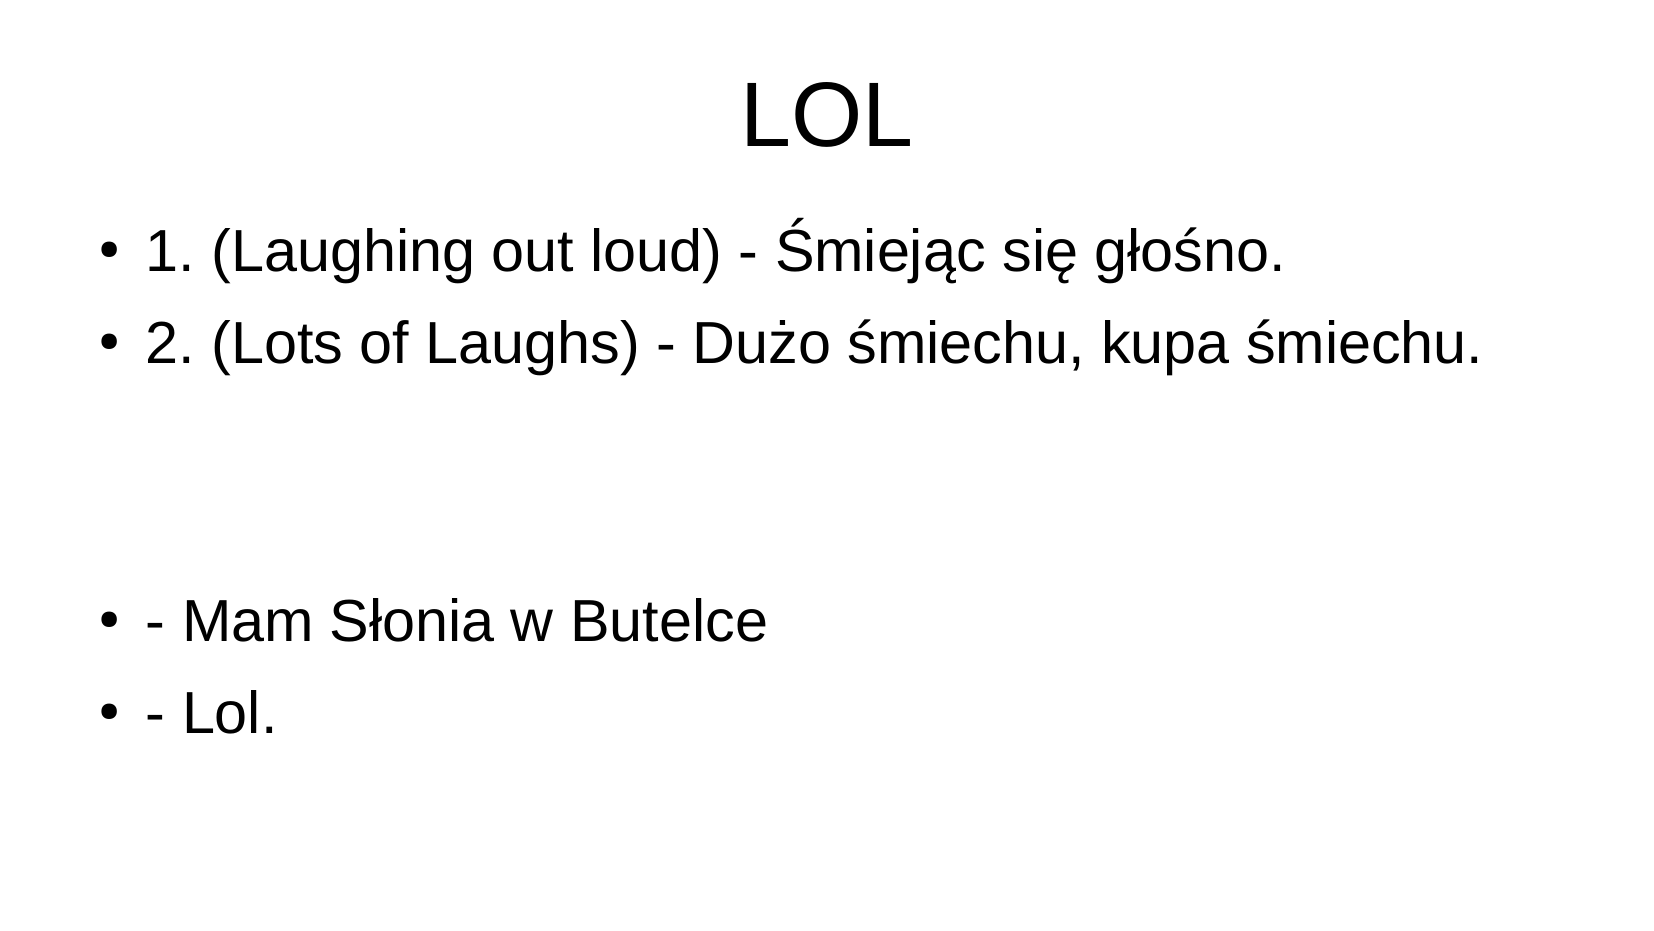

# LOL
1. (Laughing out loud) - Śmiejąc się głośno.
2. (Lots of Laughs) - Dużo śmiechu, kupa śmiechu.
- Mam Słonia w Butelce
- Lol.